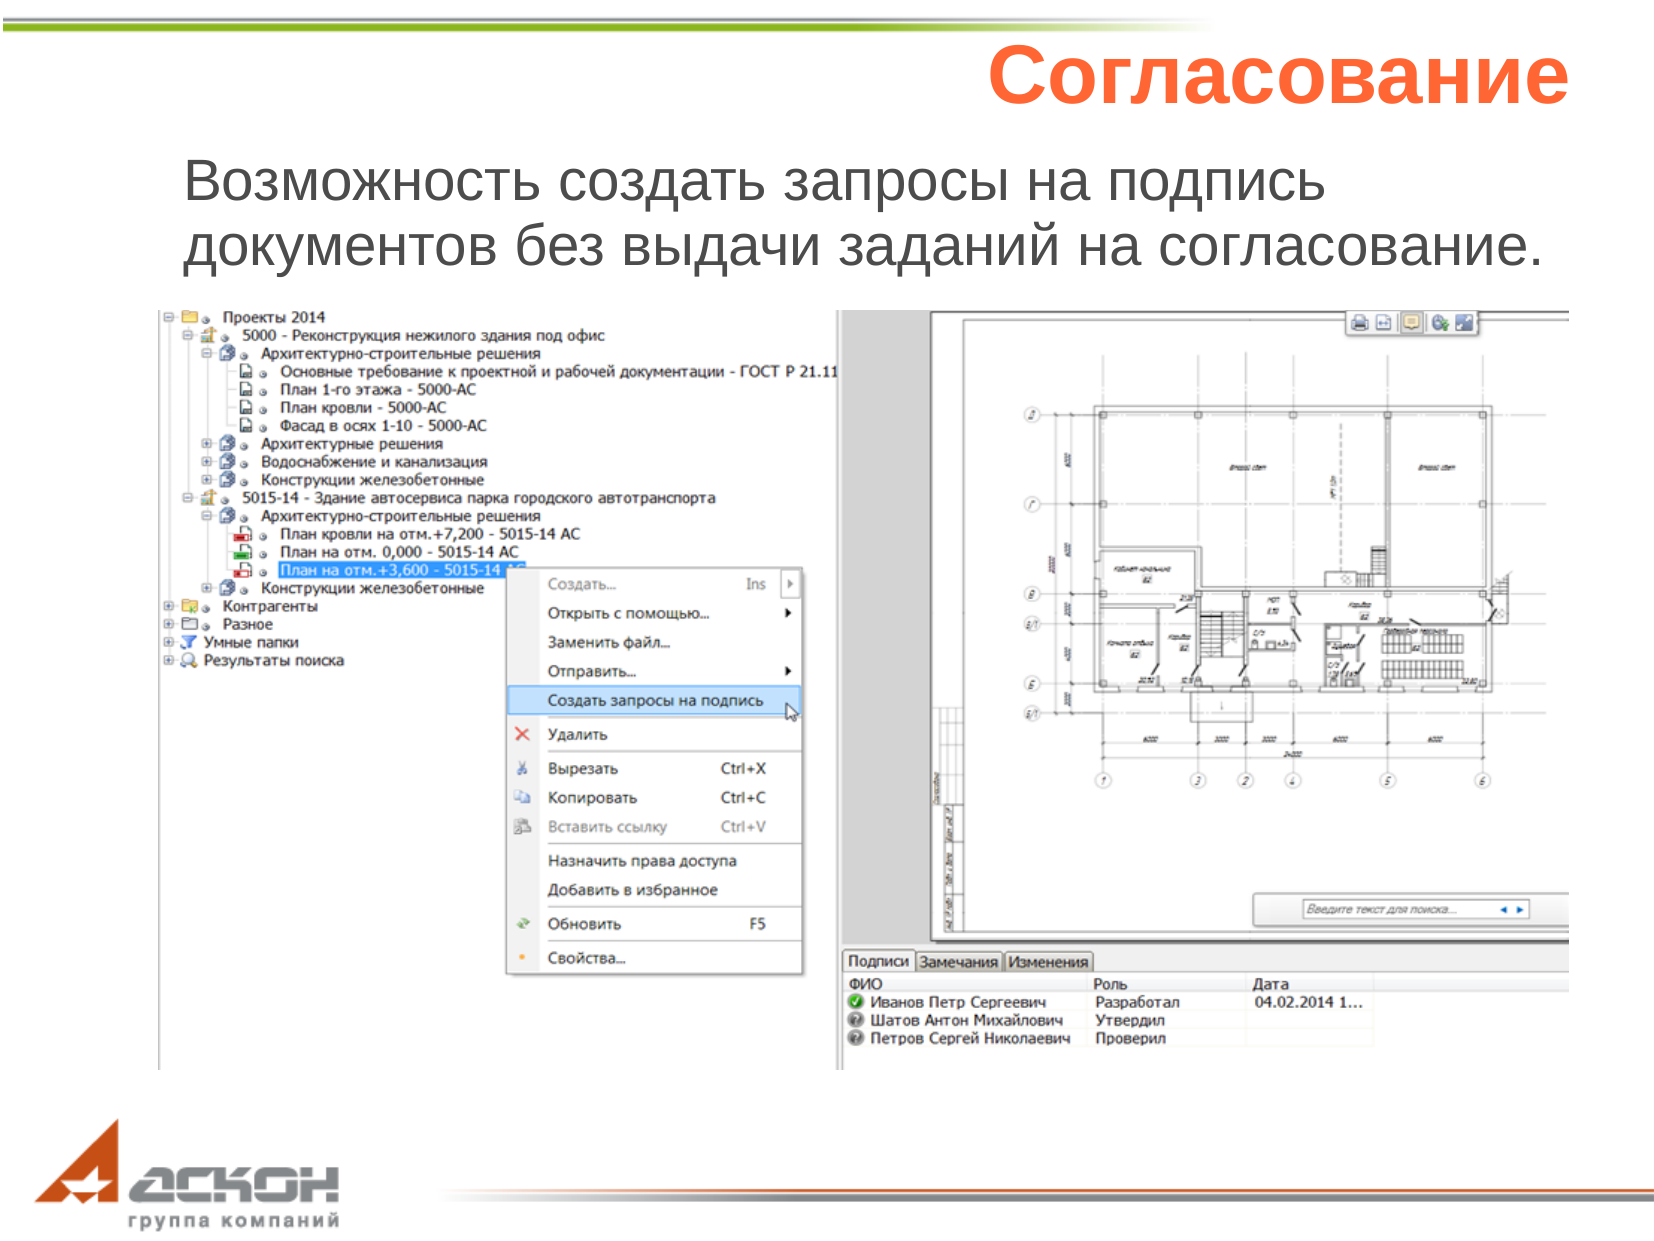

Согласование
# Возможность создать запросы на подпись документов без выдачи заданий на согласование.